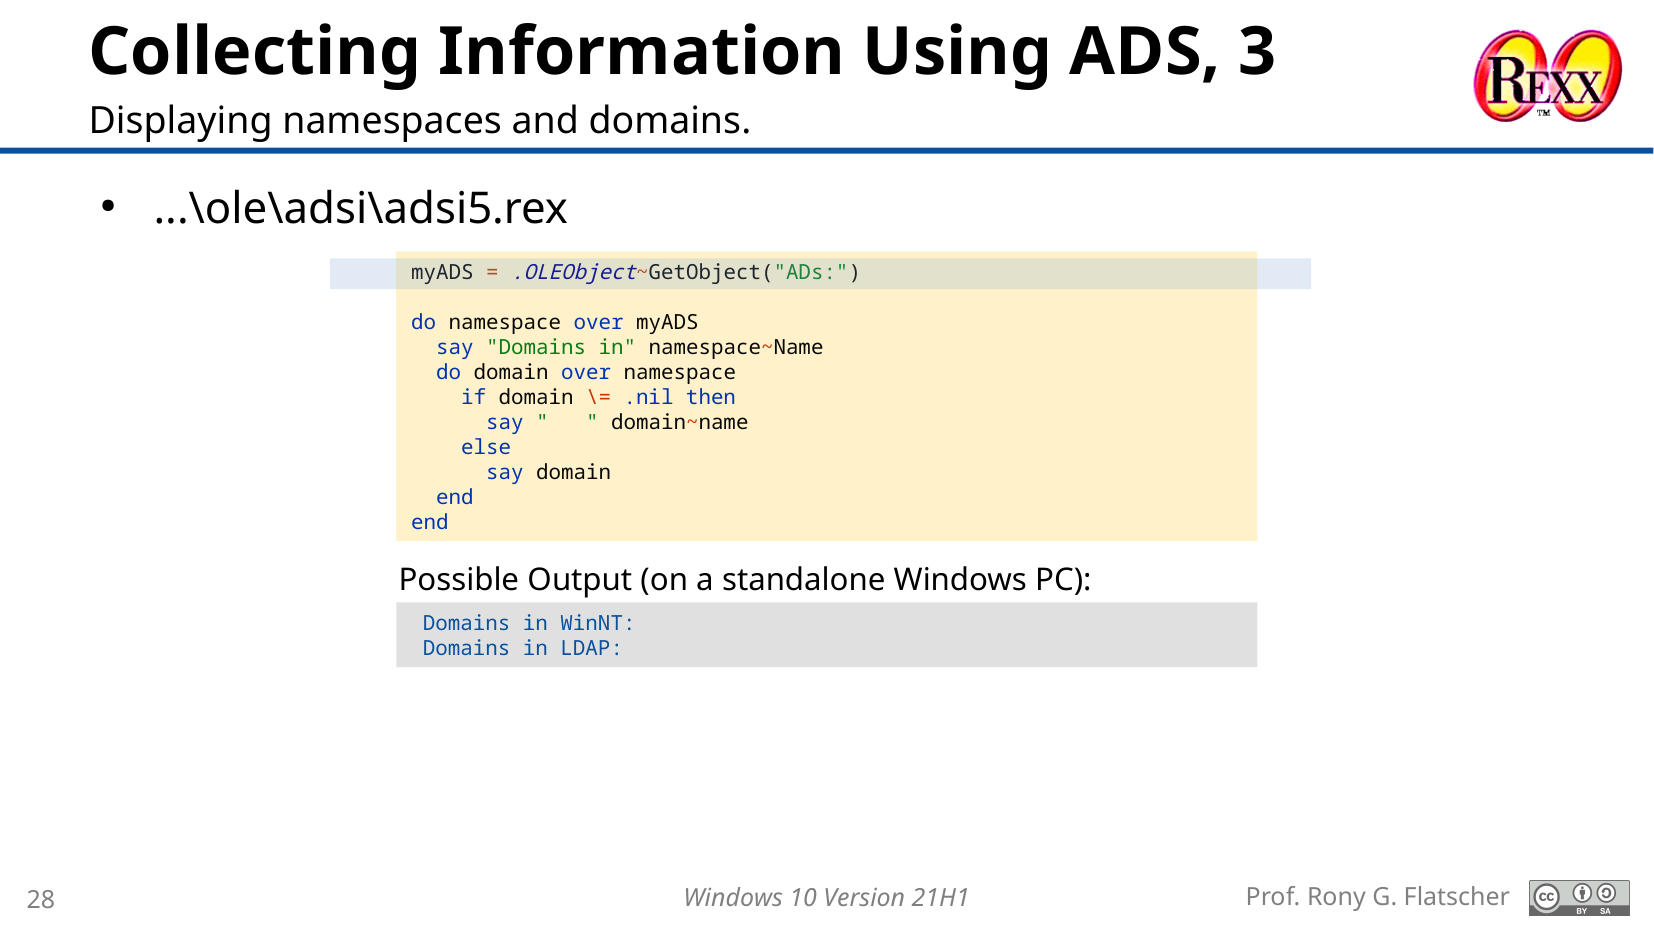

# Collecting Information Using ADS, 3 Displaying namespaces and domains.
...\ole\adsi\adsi5.rex
myADS = .OLEObject~GetObject("ADs:")
do namespace over myADS
 say "Domains in" namespace~Name
 do domain over namespace
 if domain \= .nil then
 say " " domain~name
 else
 say domain
 end
end
Possible Output (on a standalone Windows PC):
Domains in WinNT:
Domains in LDAP:
Windows 10 Version 21H1